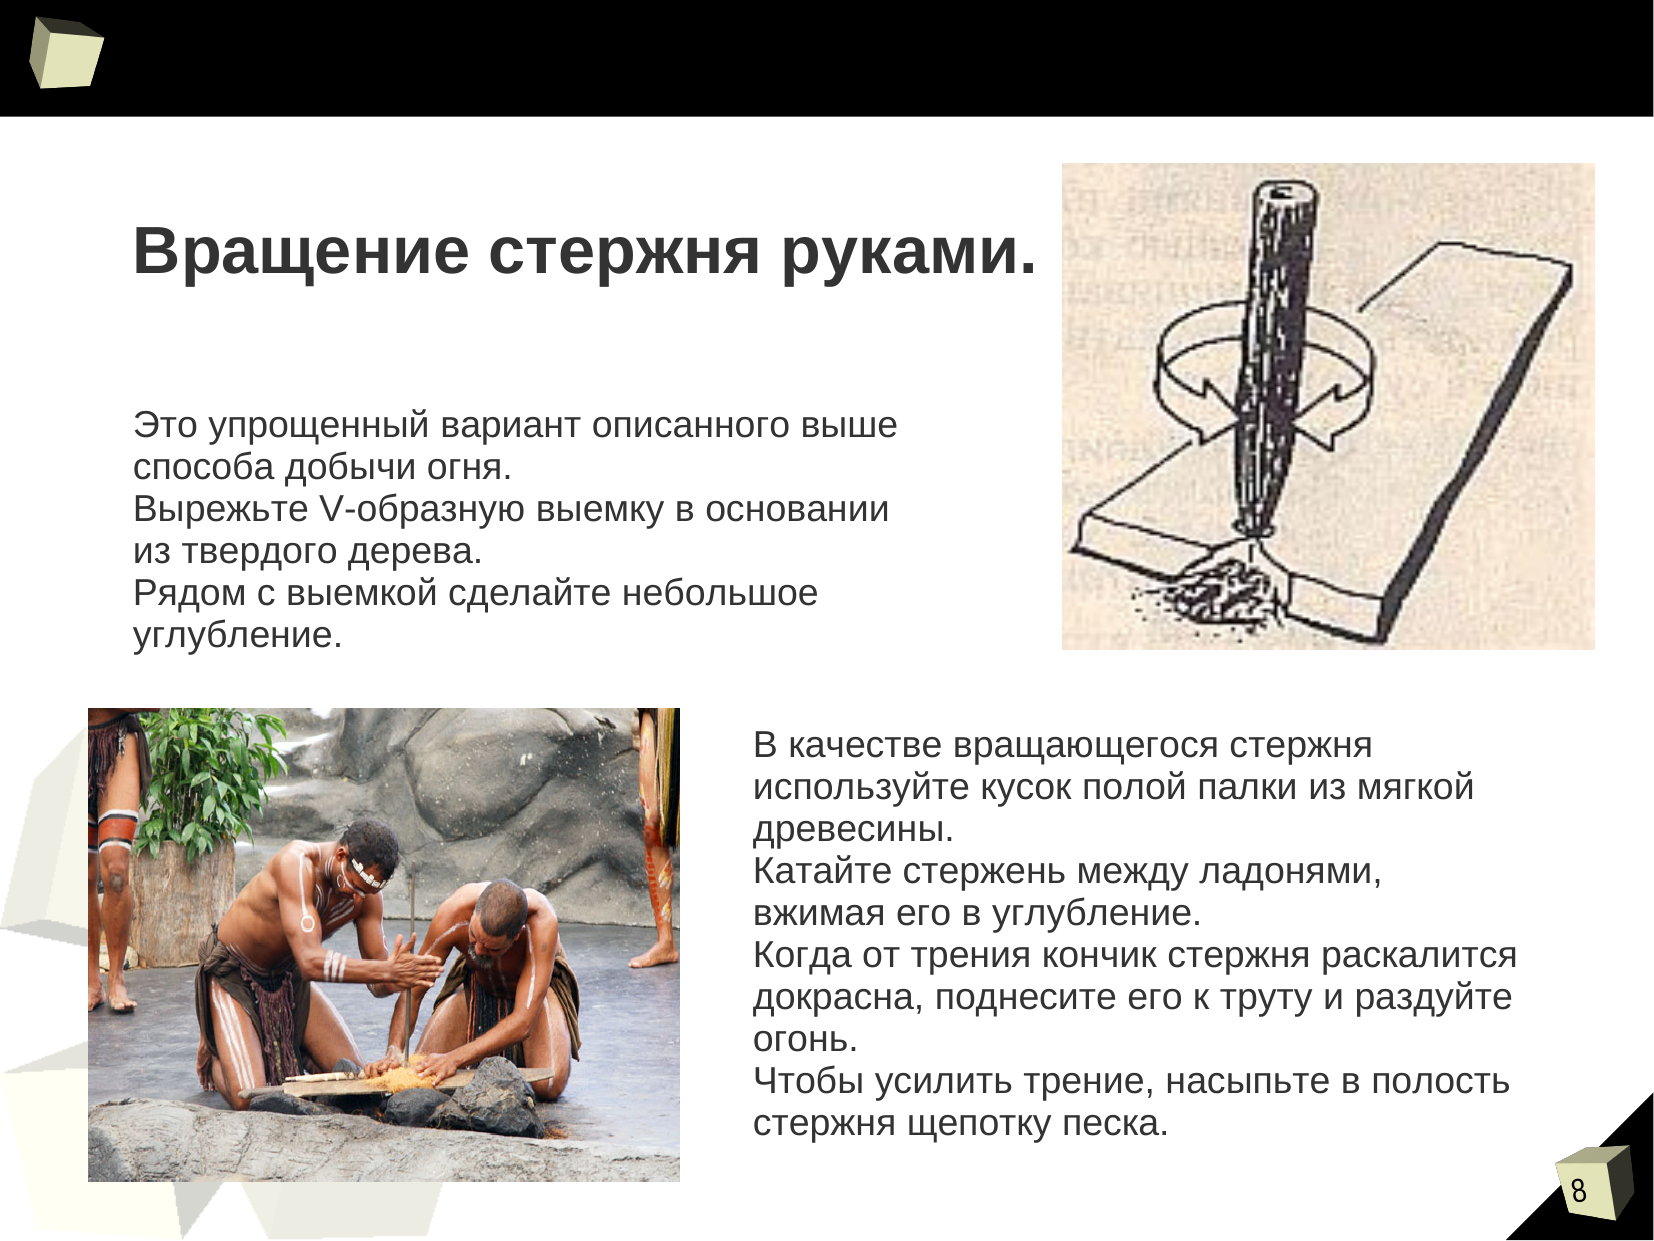

Вращение стержня руками.
Это упрощенный вариант описанного выше способа добычи огня.
Вырежьте V-образную выемку в основании из твердого дерева.
Рядом с выемкой сделайте небольшое углубление.
В качестве вращающегося стержня используйте кусок полой палки из мягкой древесины.
Катайте стержень между ладонями, вжимая его в углубление.
Когда от трения кончик стержня раскалится докрасна, поднесите его к труту и раздуйте огонь.
Чтобы усилить трение, насыпьте в полость стержня щепотку песка.